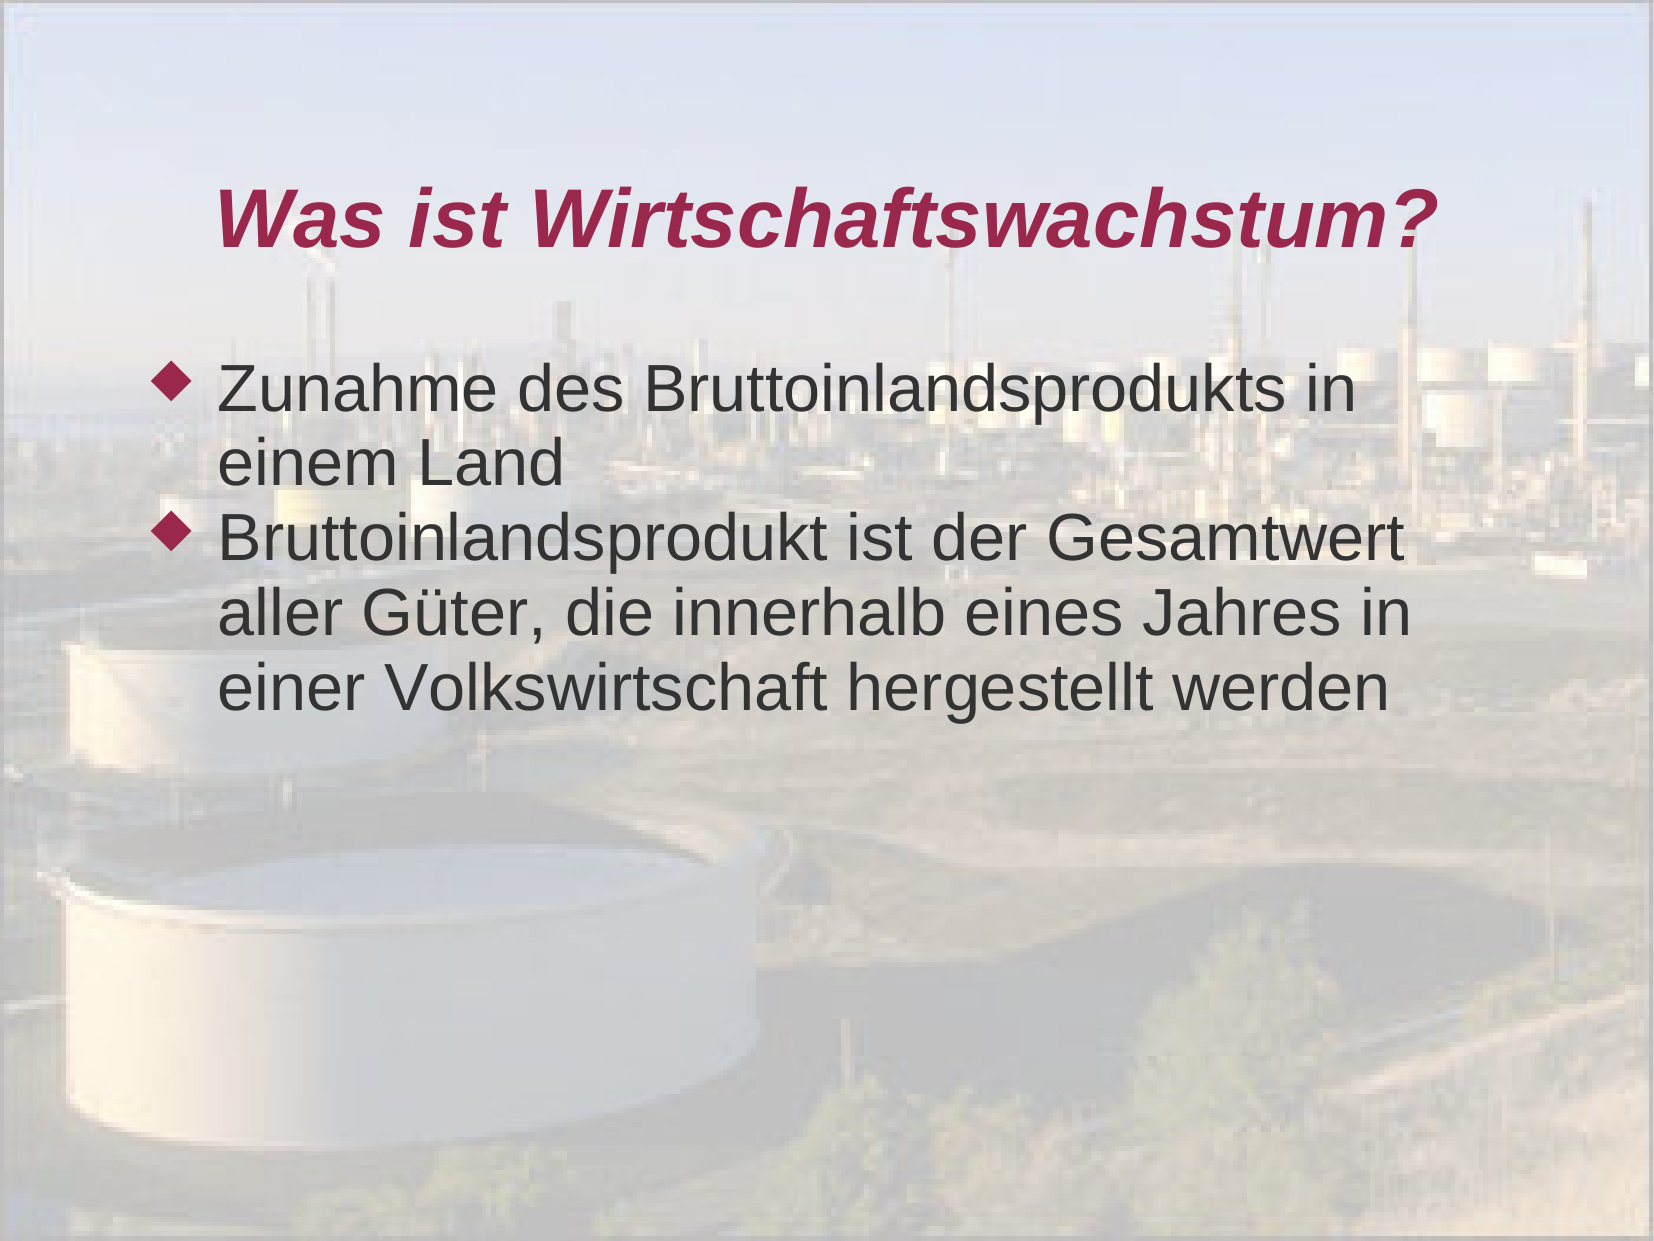

# Was ist Wirtschaftswachstum?
Zunahme des Bruttoinlandsprodukts in einem Land
Bruttoinlandsprodukt ist der Gesamtwert aller Güter, die innerhalb eines Jahres in einer Volkswirtschaft hergestellt werden